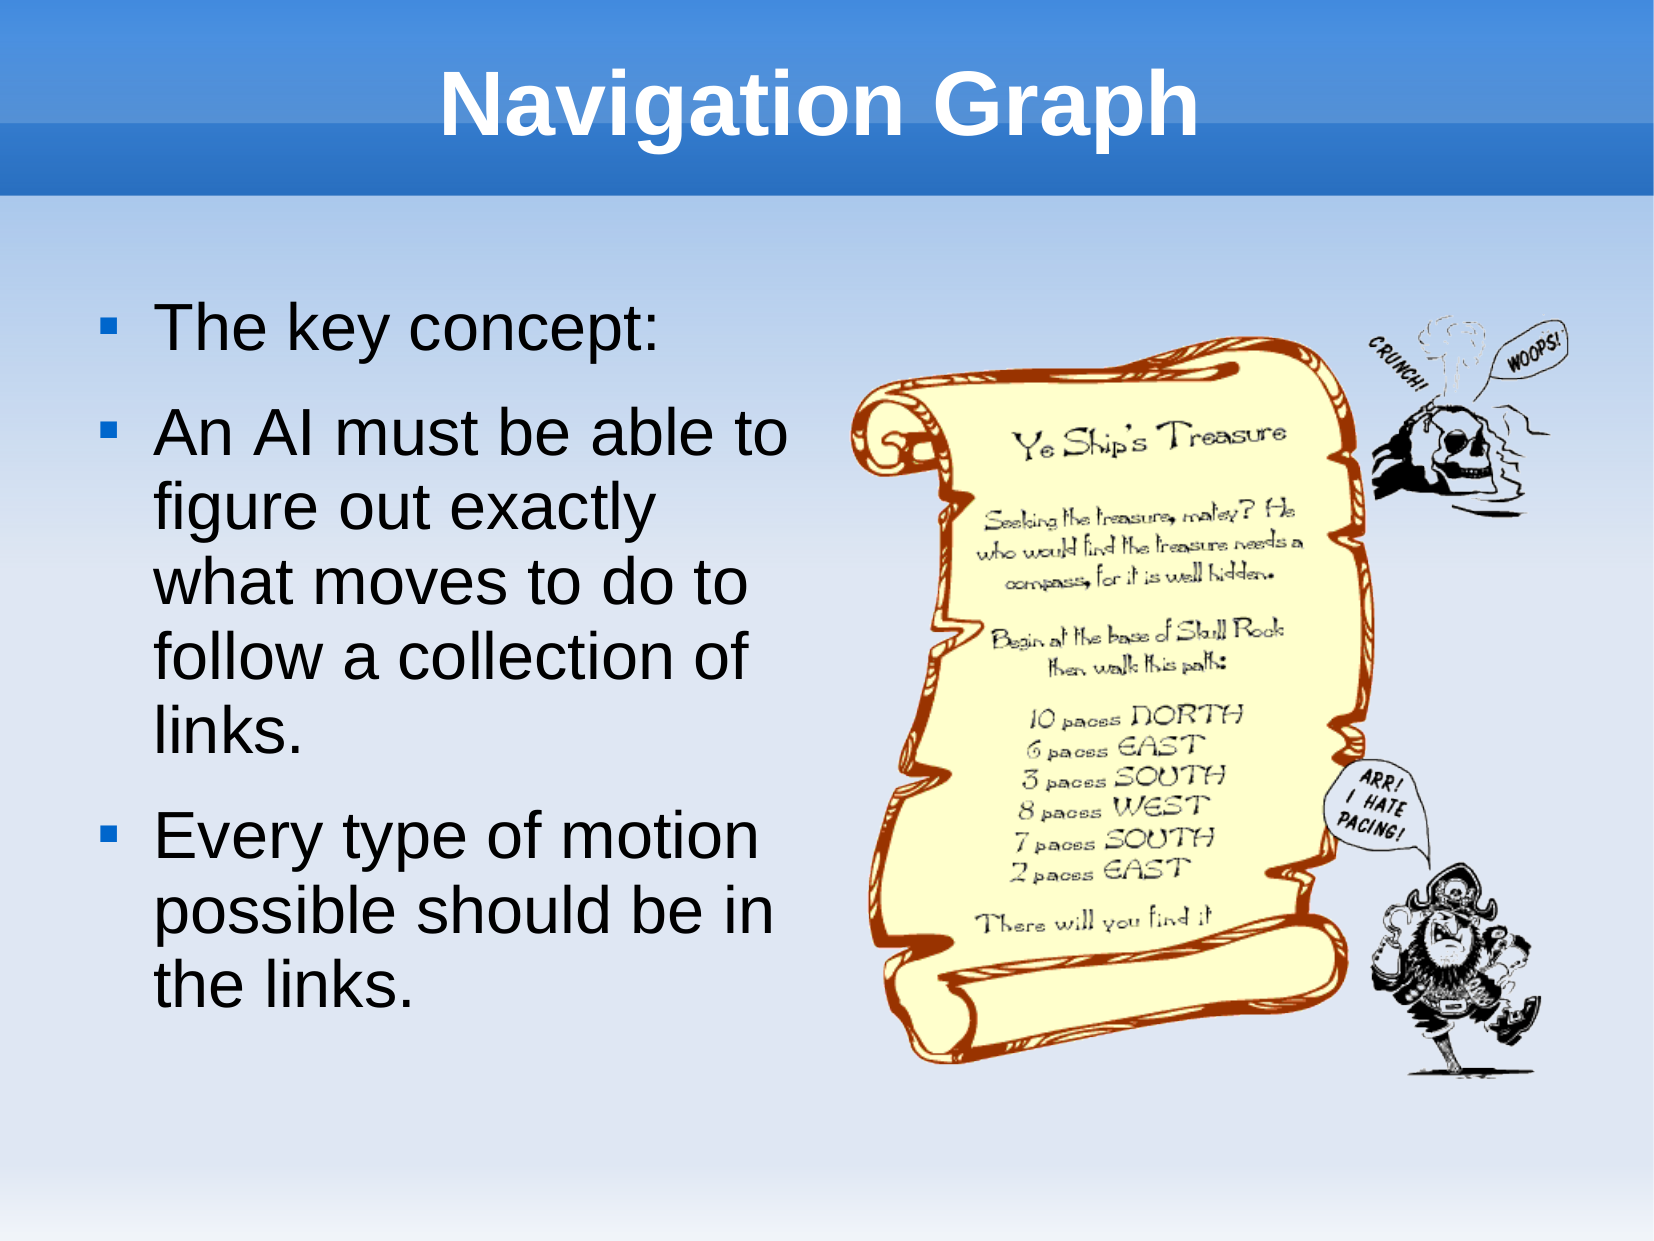

# Navigation Graph
The key concept:
An AI must be able to figure out exactly what moves to do to follow a collection of links.
Every type of motion possible should be in the links.